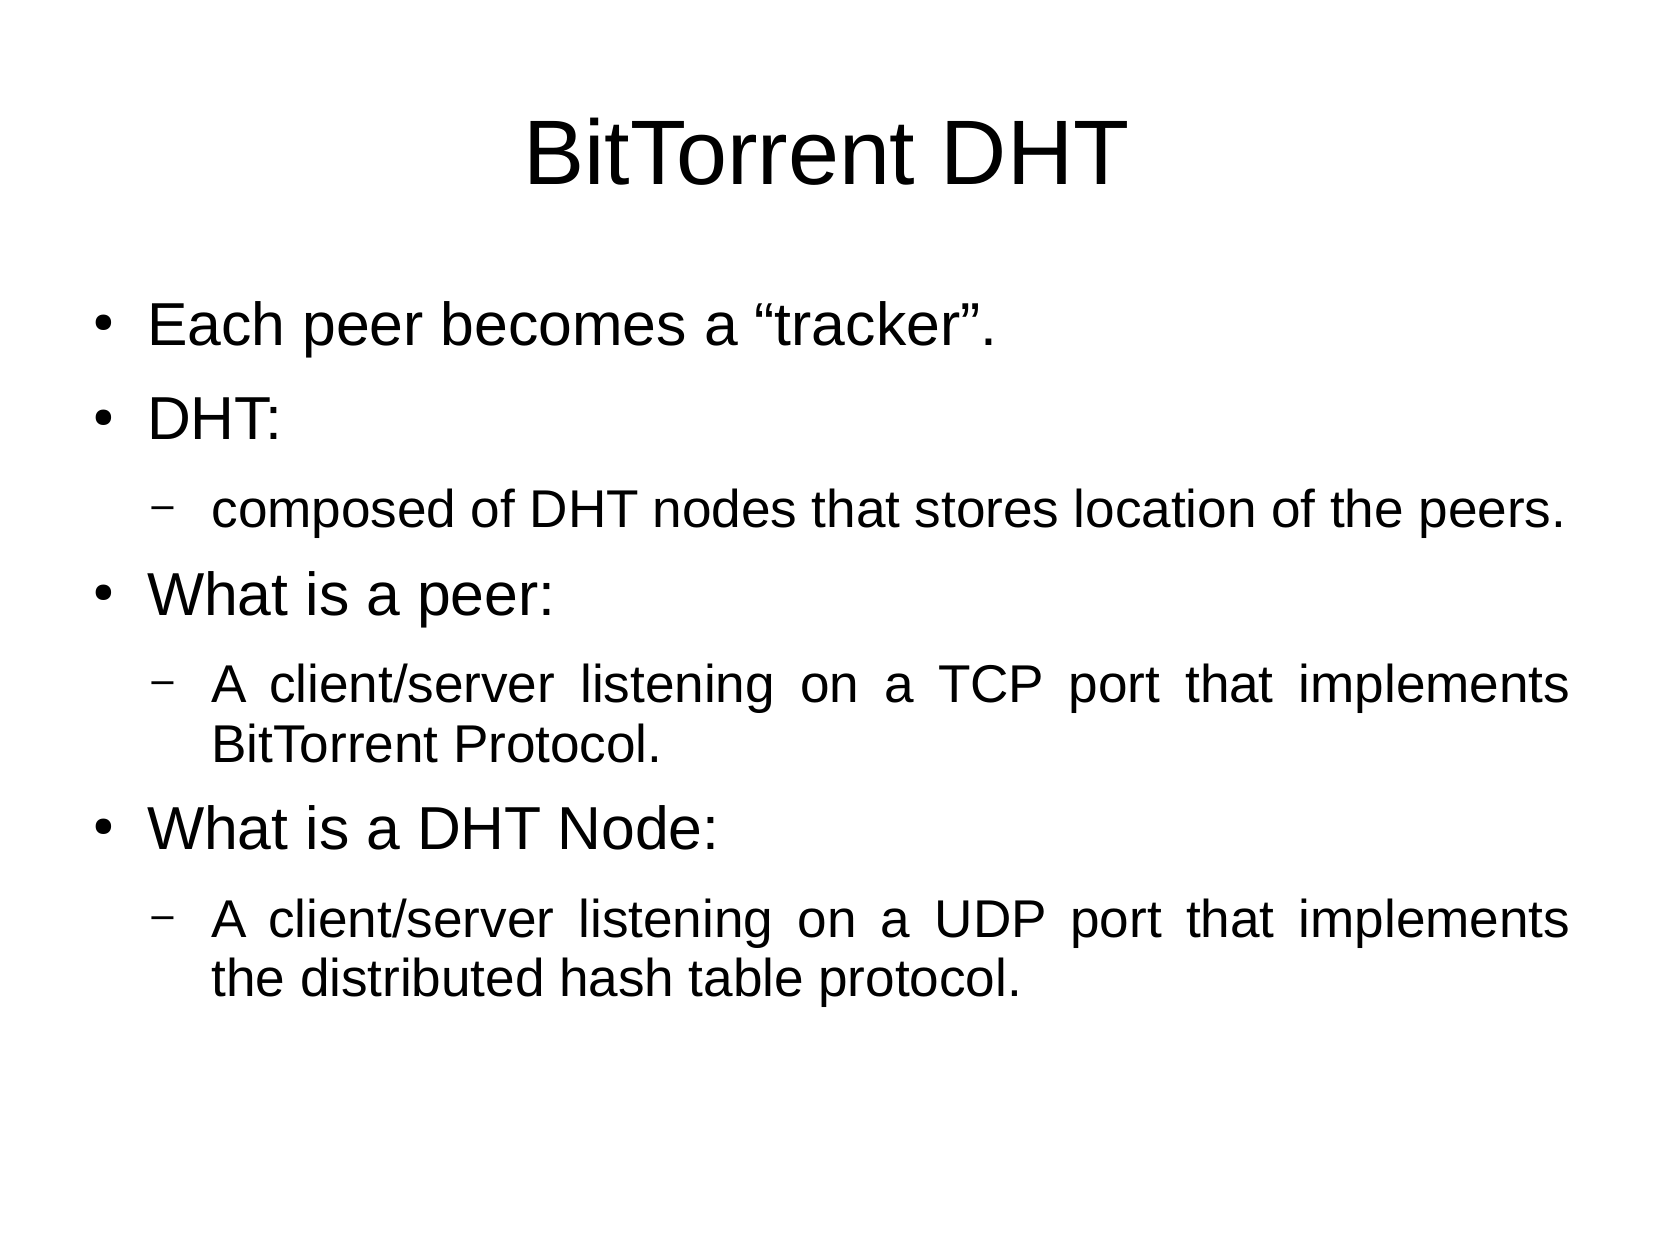

# BitTorrent DHT
Each peer becomes a “tracker”.
DHT:
composed of DHT nodes that stores location of the peers.
What is a peer:
A client/server listening on a TCP port that implements BitTorrent Protocol.
What is a DHT Node:
A client/server listening on a UDP port that implements the distributed hash table protocol.